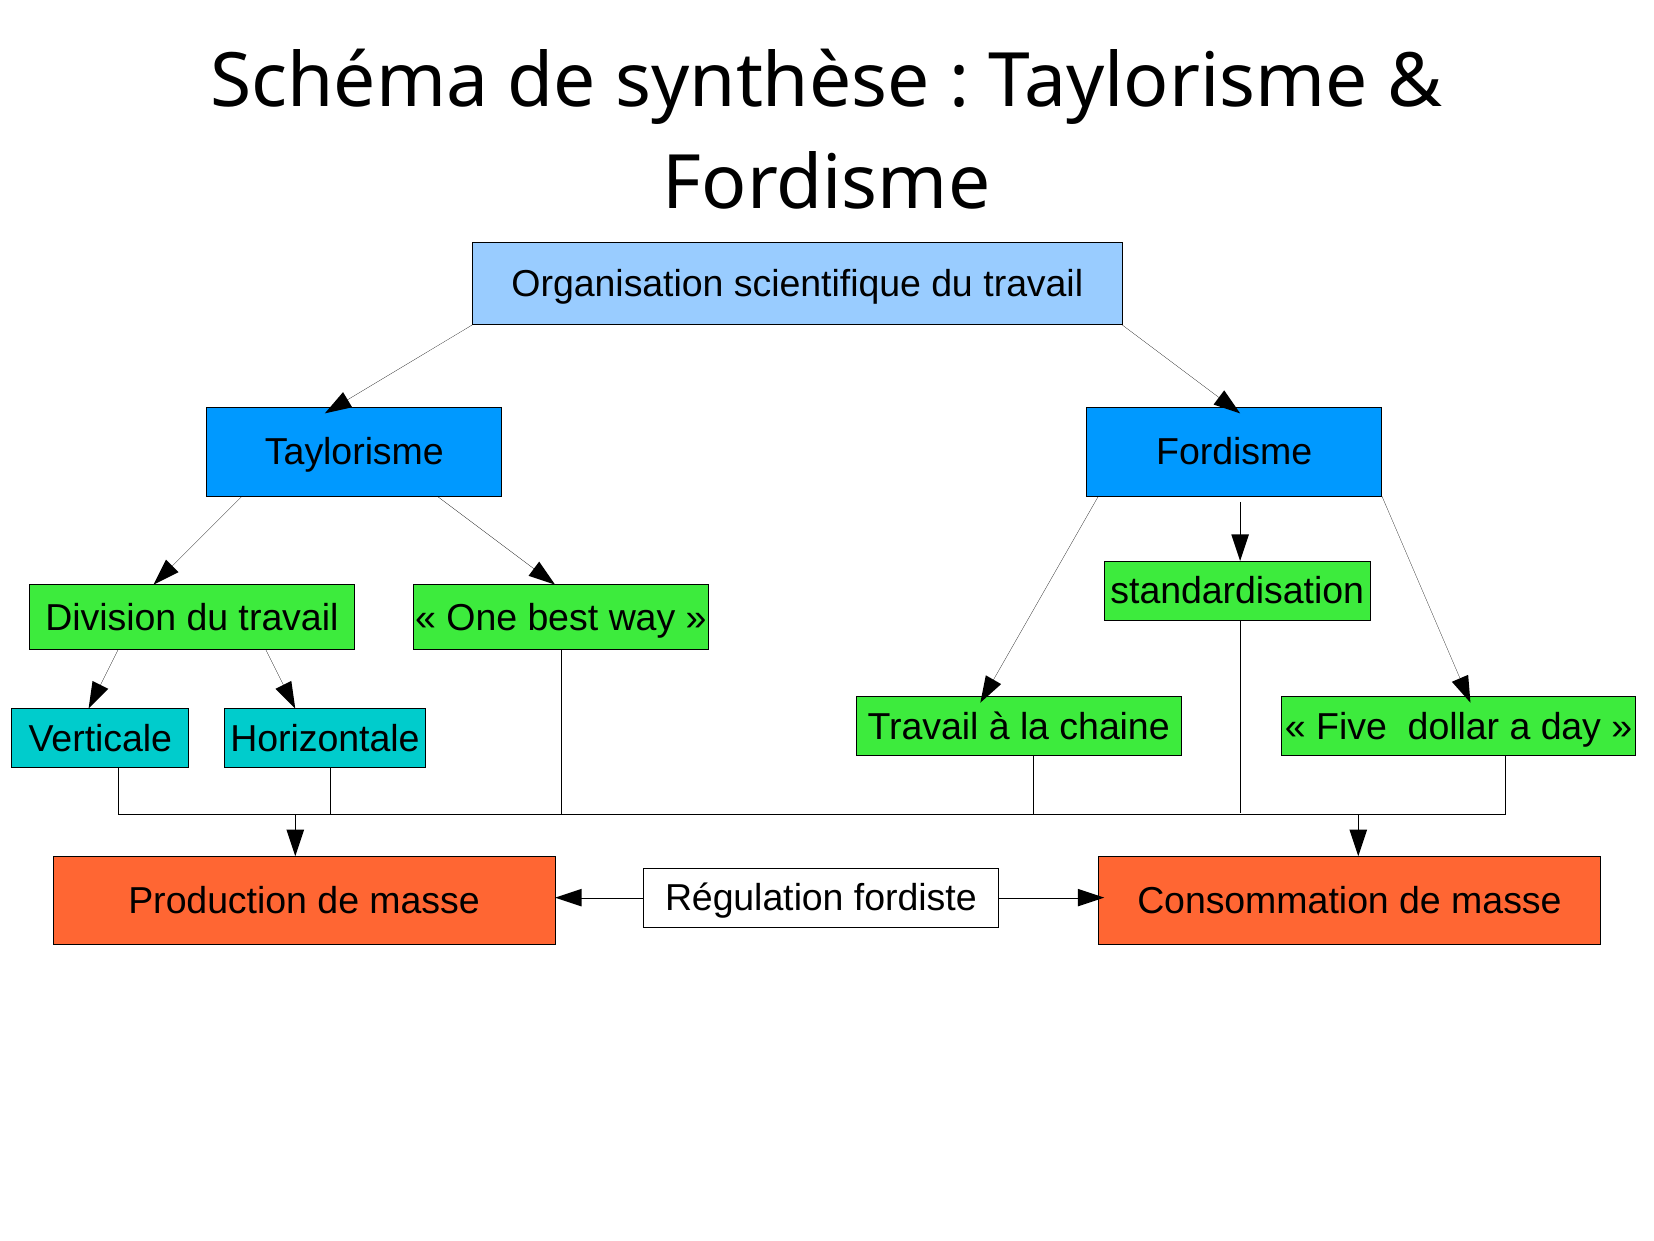

# Schéma de synthèse : Taylorisme & Fordisme
Organisation scientifique du travail
Taylorisme
Fordisme
standardisation
Division du travail
« One best way »
Travail à la chaine
« Five dollar a day »
Verticale
Horizontale
Production de masse
Consommation de masse
Régulation fordiste